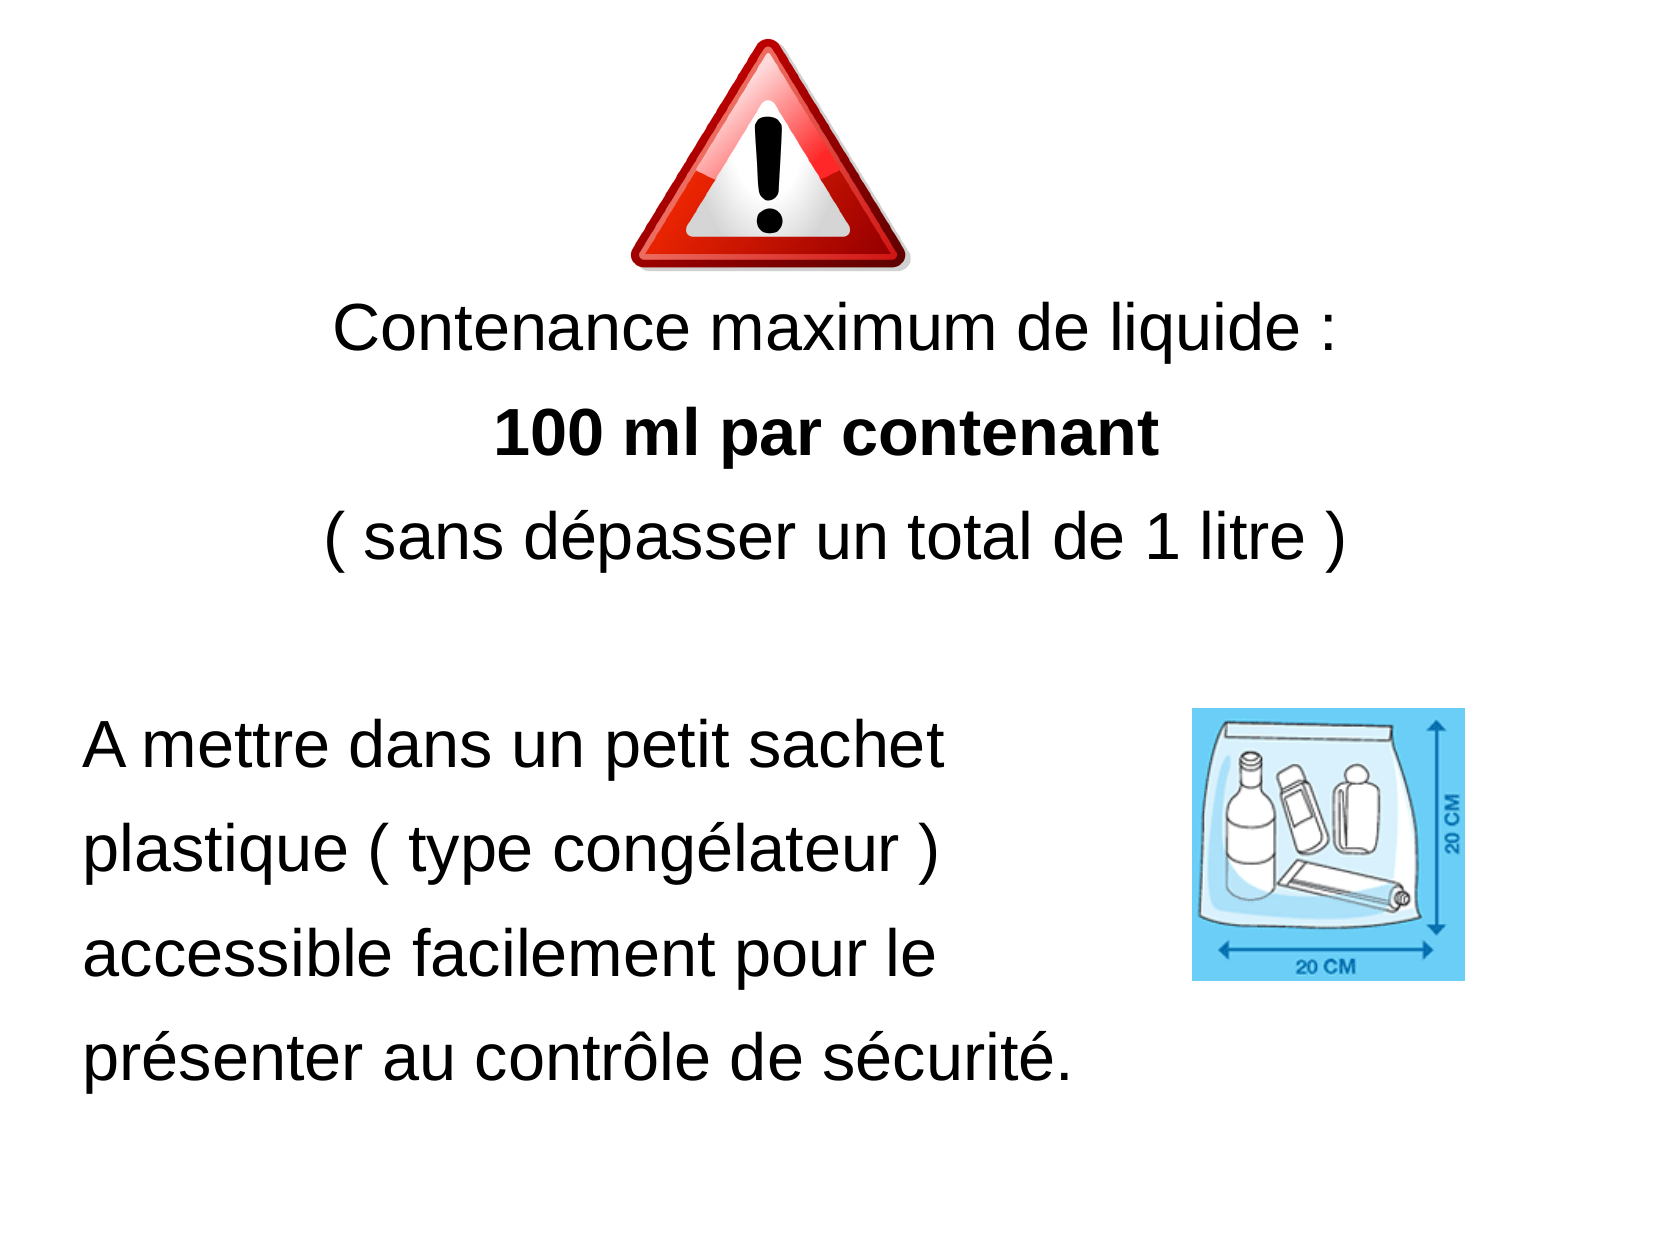

# Contenance maximum de liquide :
100 ml par contenant
 ( sans dépasser un total de 1 litre )
A mettre dans un petit sachet
plastique ( type congélateur )
accessible facilement pour le
présenter au contrôle de sécurité.